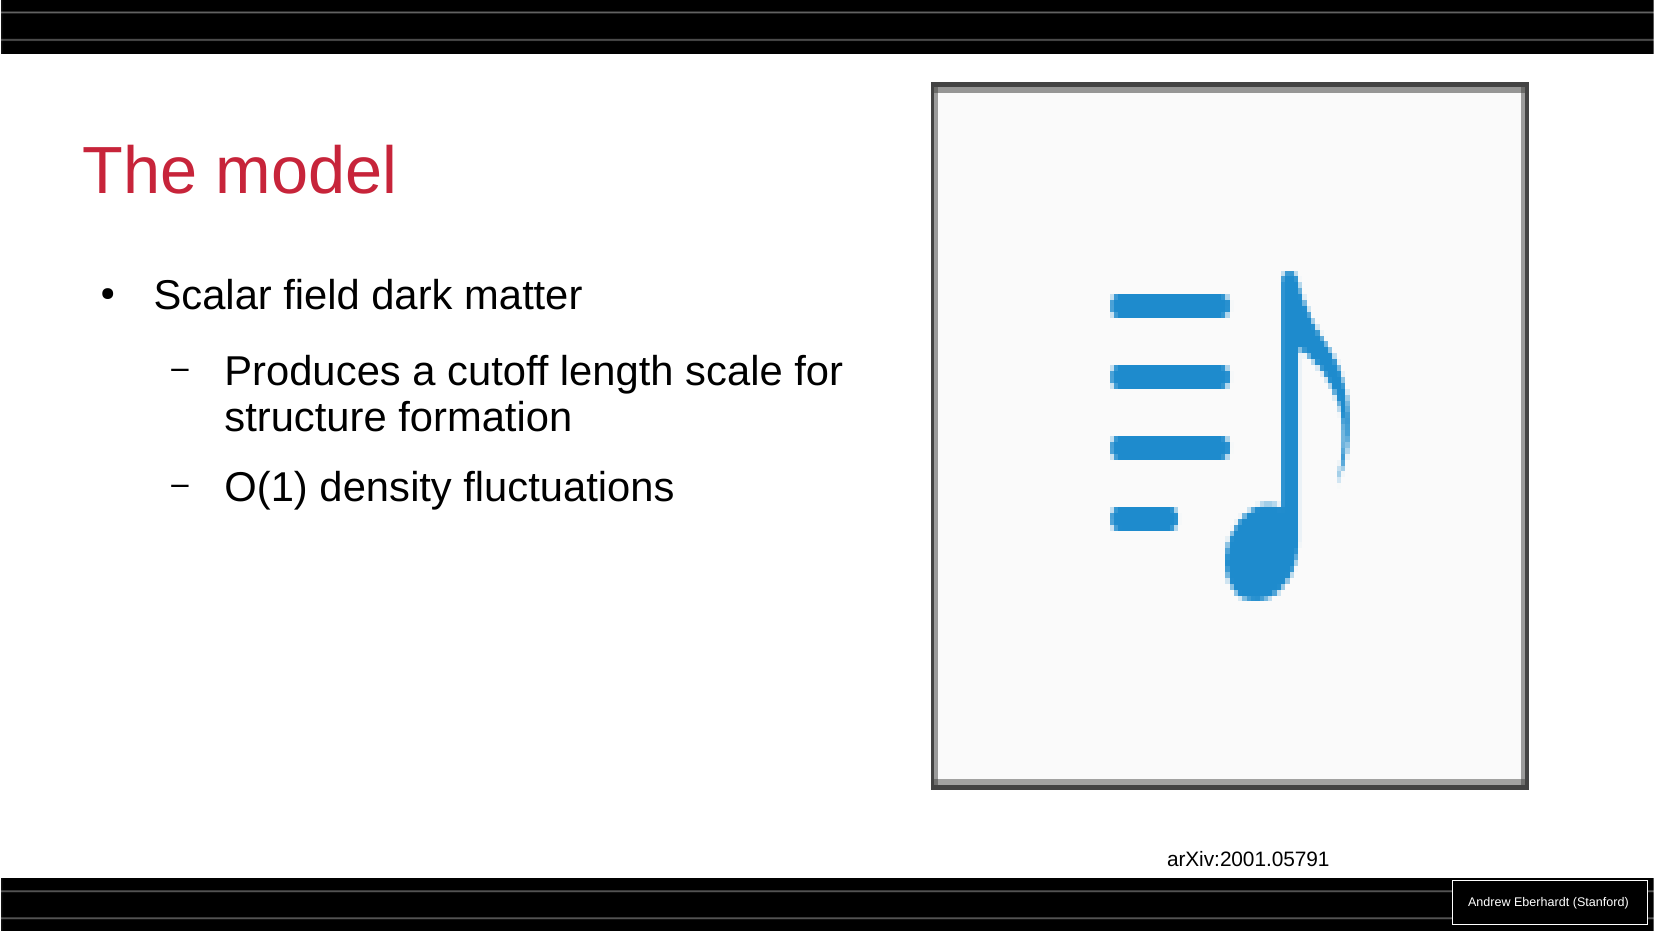

# The model
Scalar field dark matter
Produces a cutoff length scale for structure formation
O(1) density fluctuations
arXiv:2001.05791
Andrew Eberhardt (Stanford)